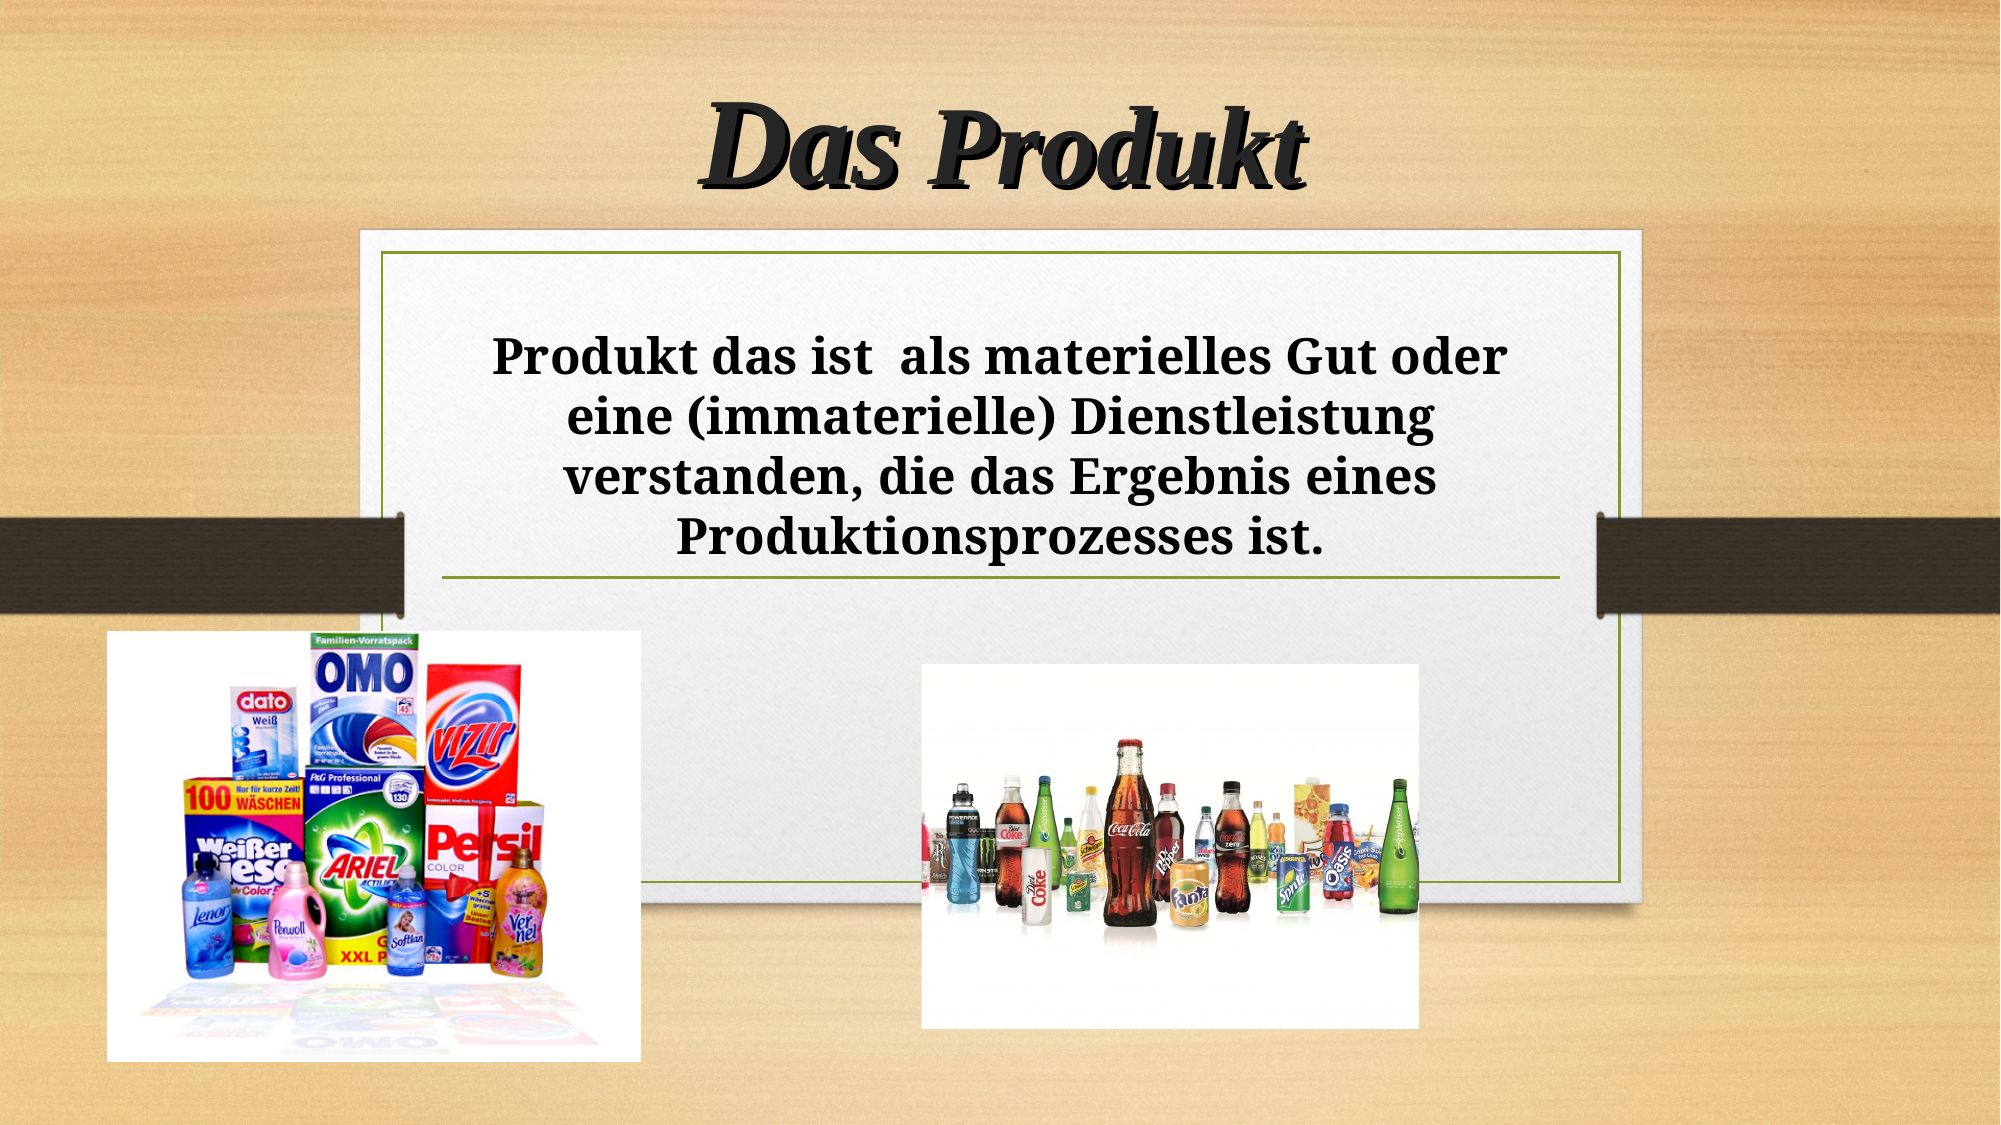

# Das Produkt
Produkt das ist als materielles Gut oder eine (immaterielle) Dienstleistung verstanden, die das Ergebnis eines Produktionsprozesses ist.